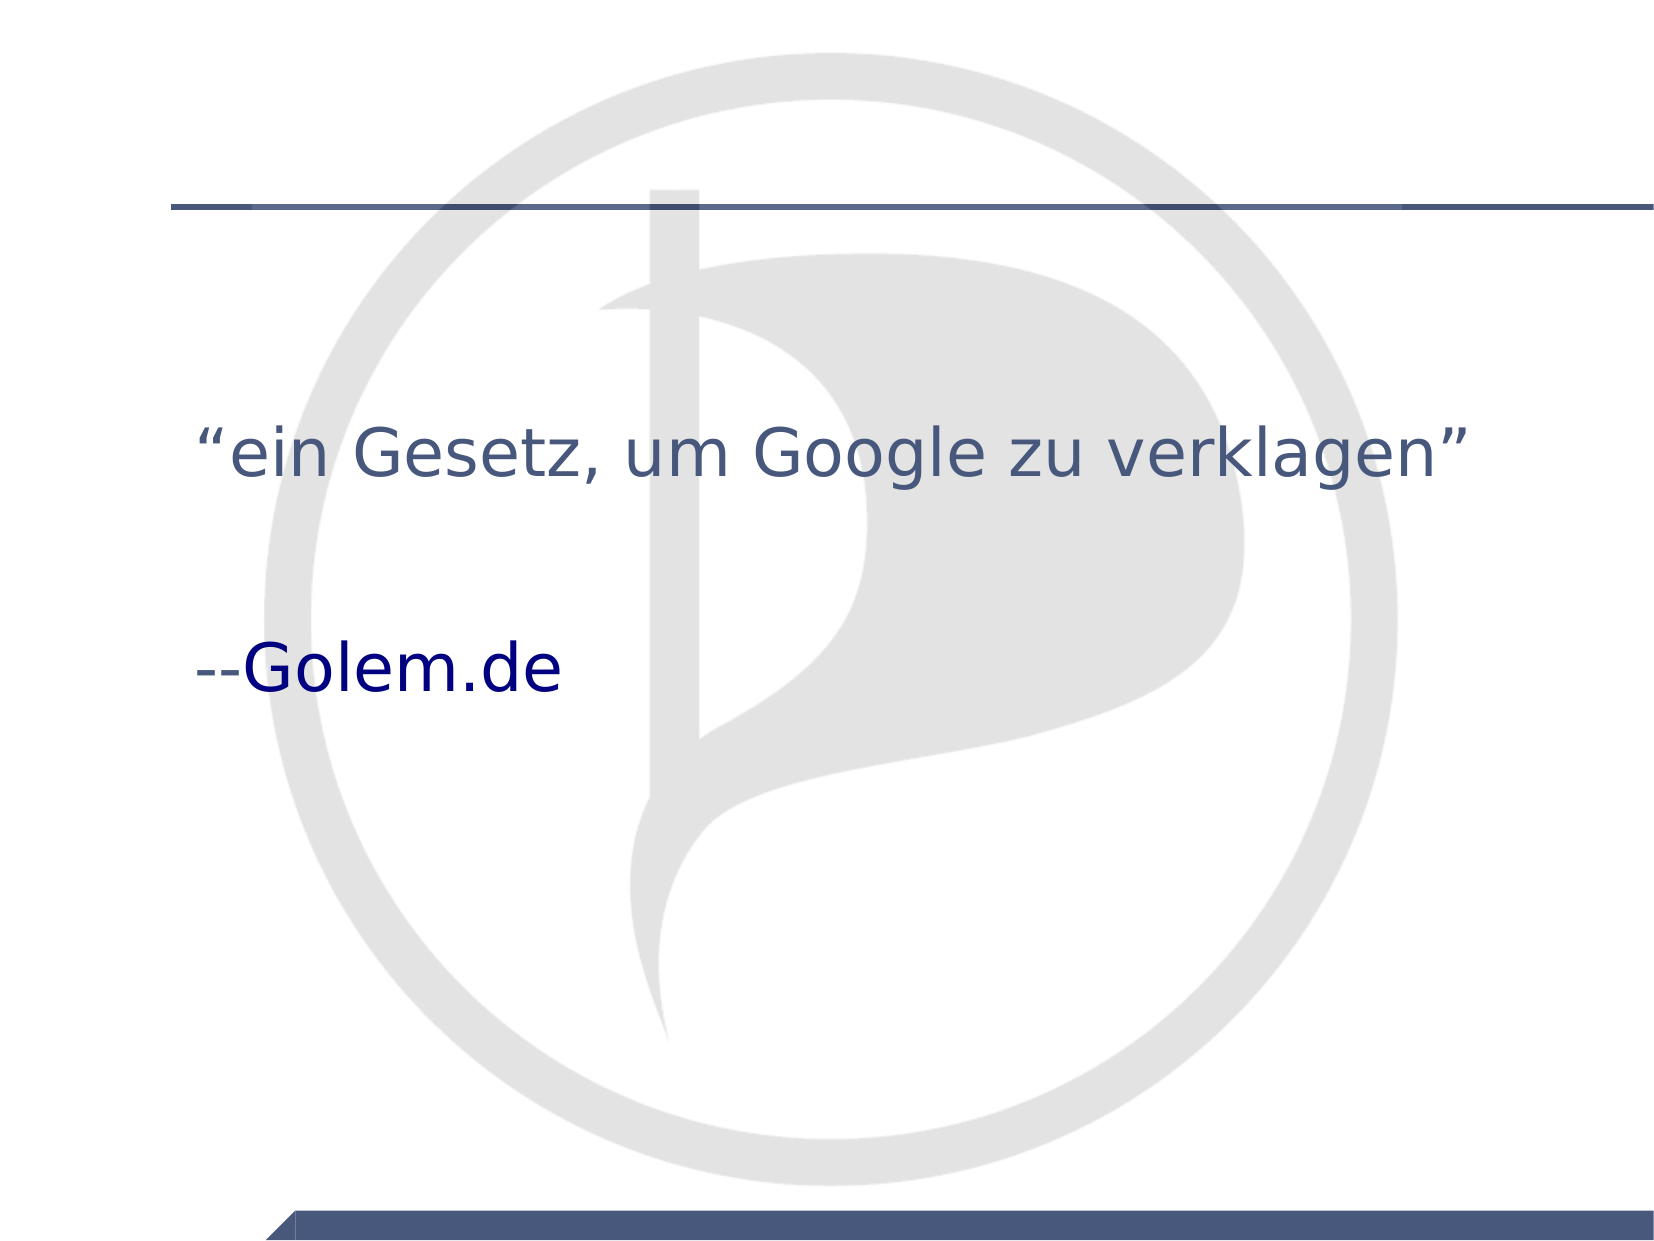

# “ein Gesetz, um Google zu verklagen”
--Golem.de